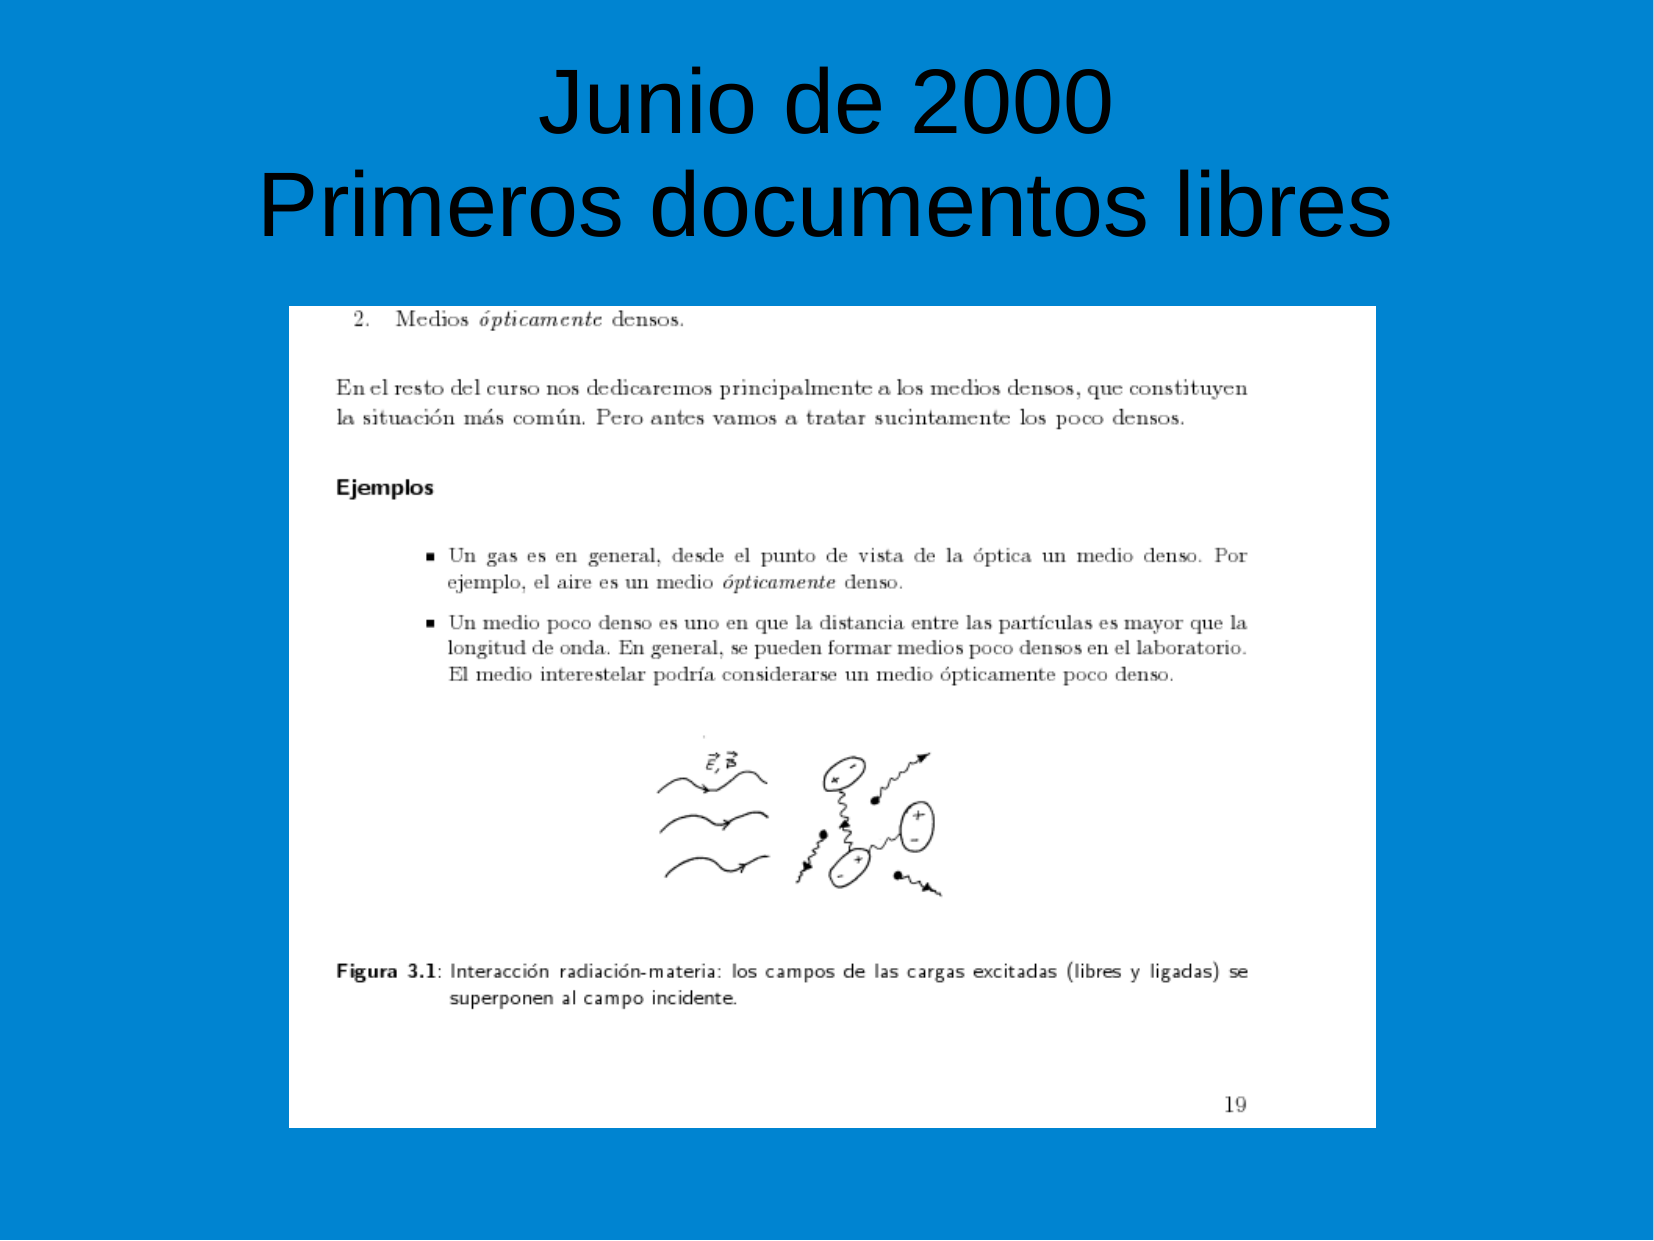

# Junio de 2000 Primeros documentos libres